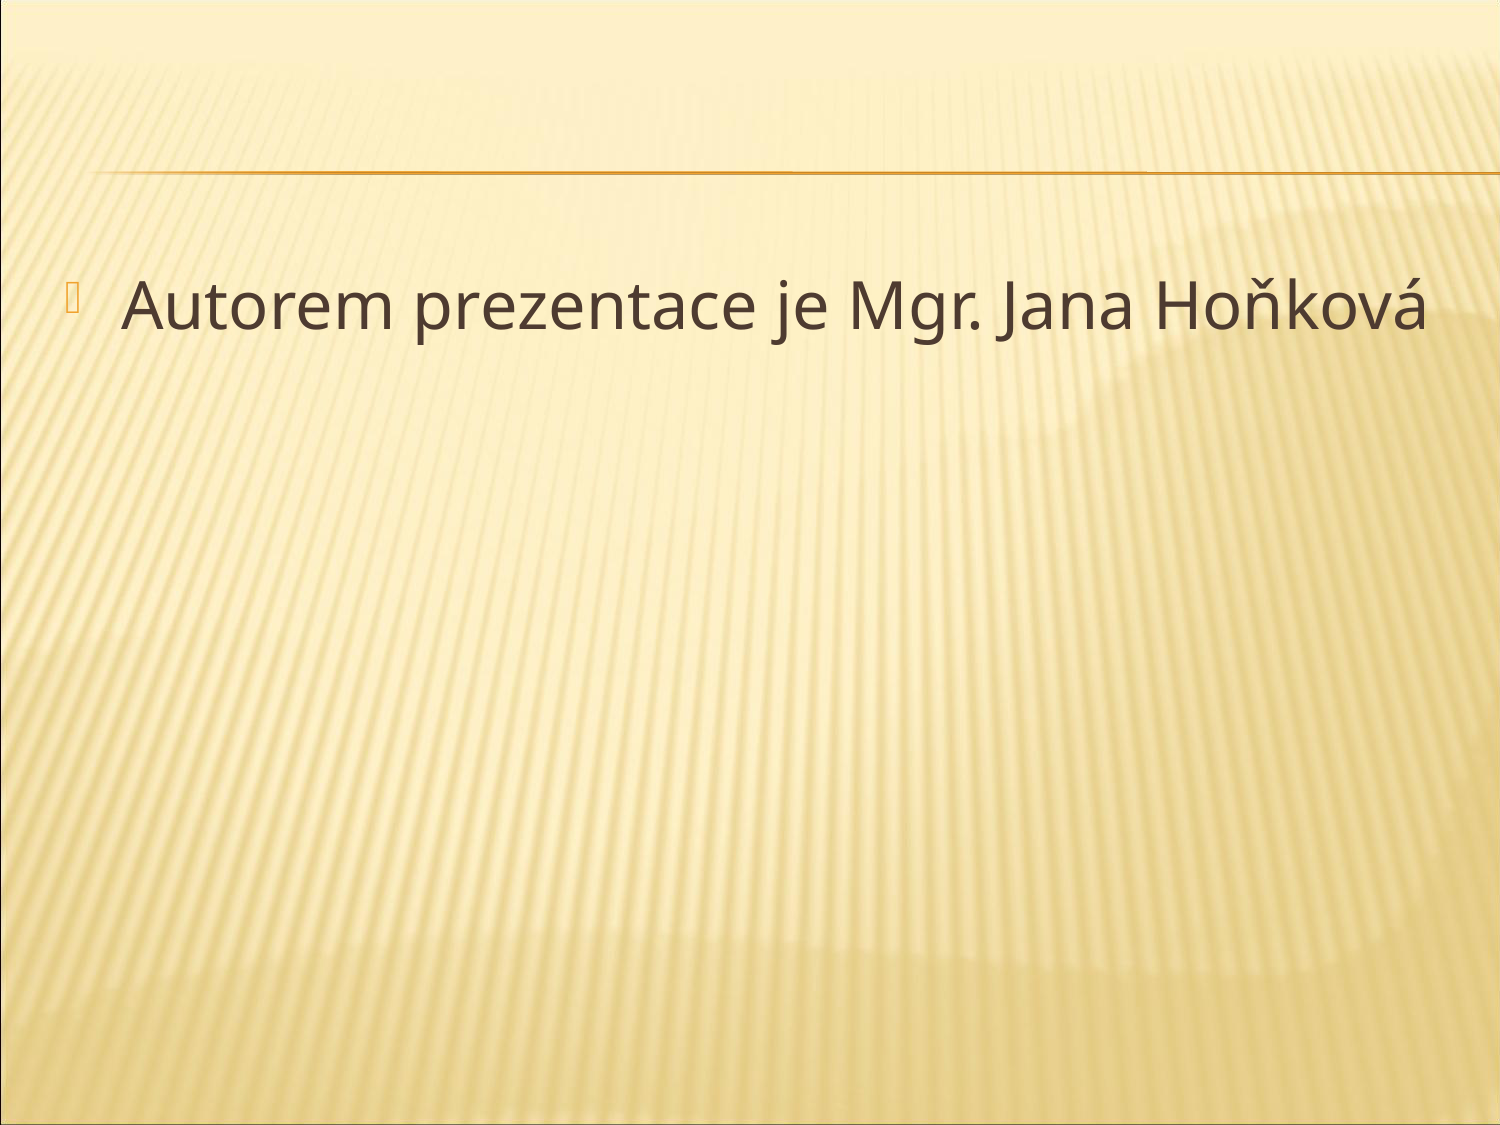

#
Autorem prezentace je Mgr. Jana Hoňková